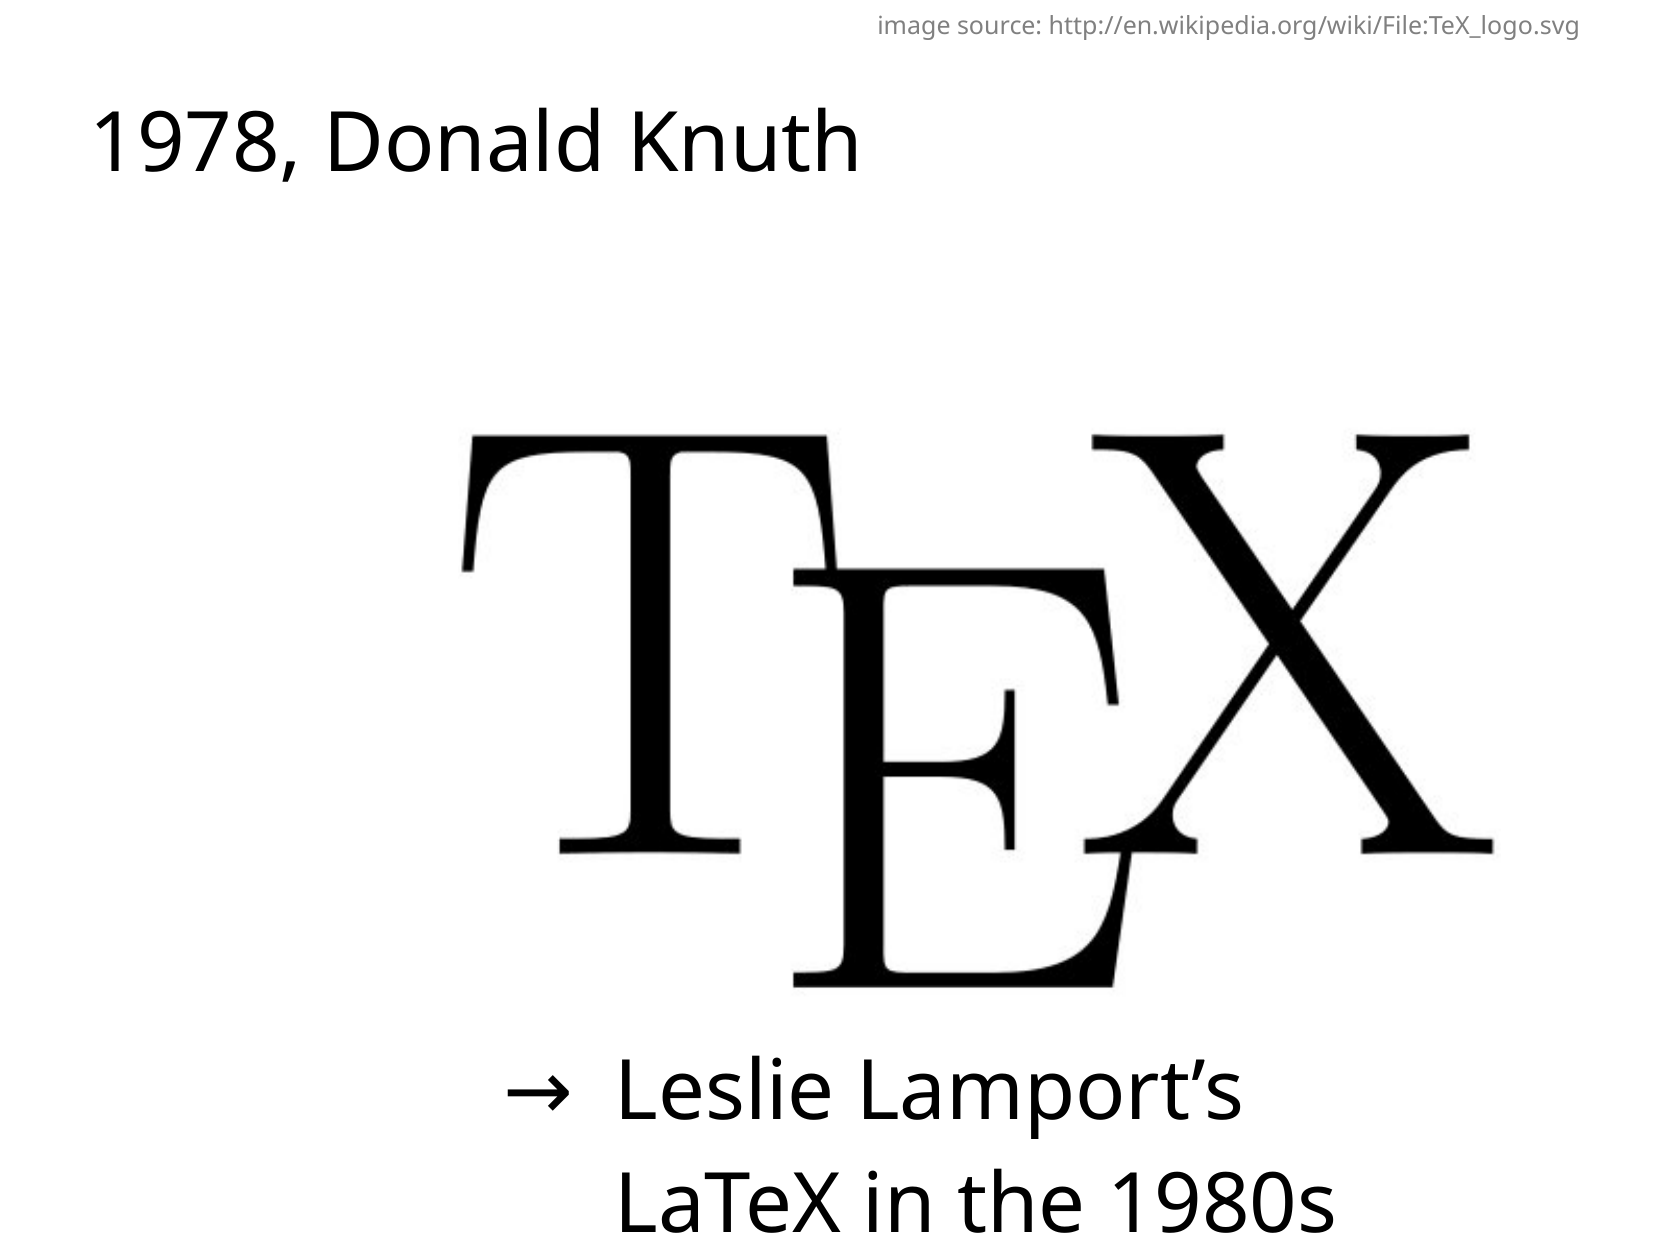

image source: http://en.wikipedia.org/wiki/File:TeX_logo.svg
1978, Donald Knuth
 → 	Leslie Lamport’s
		LaTeX in the 1980s